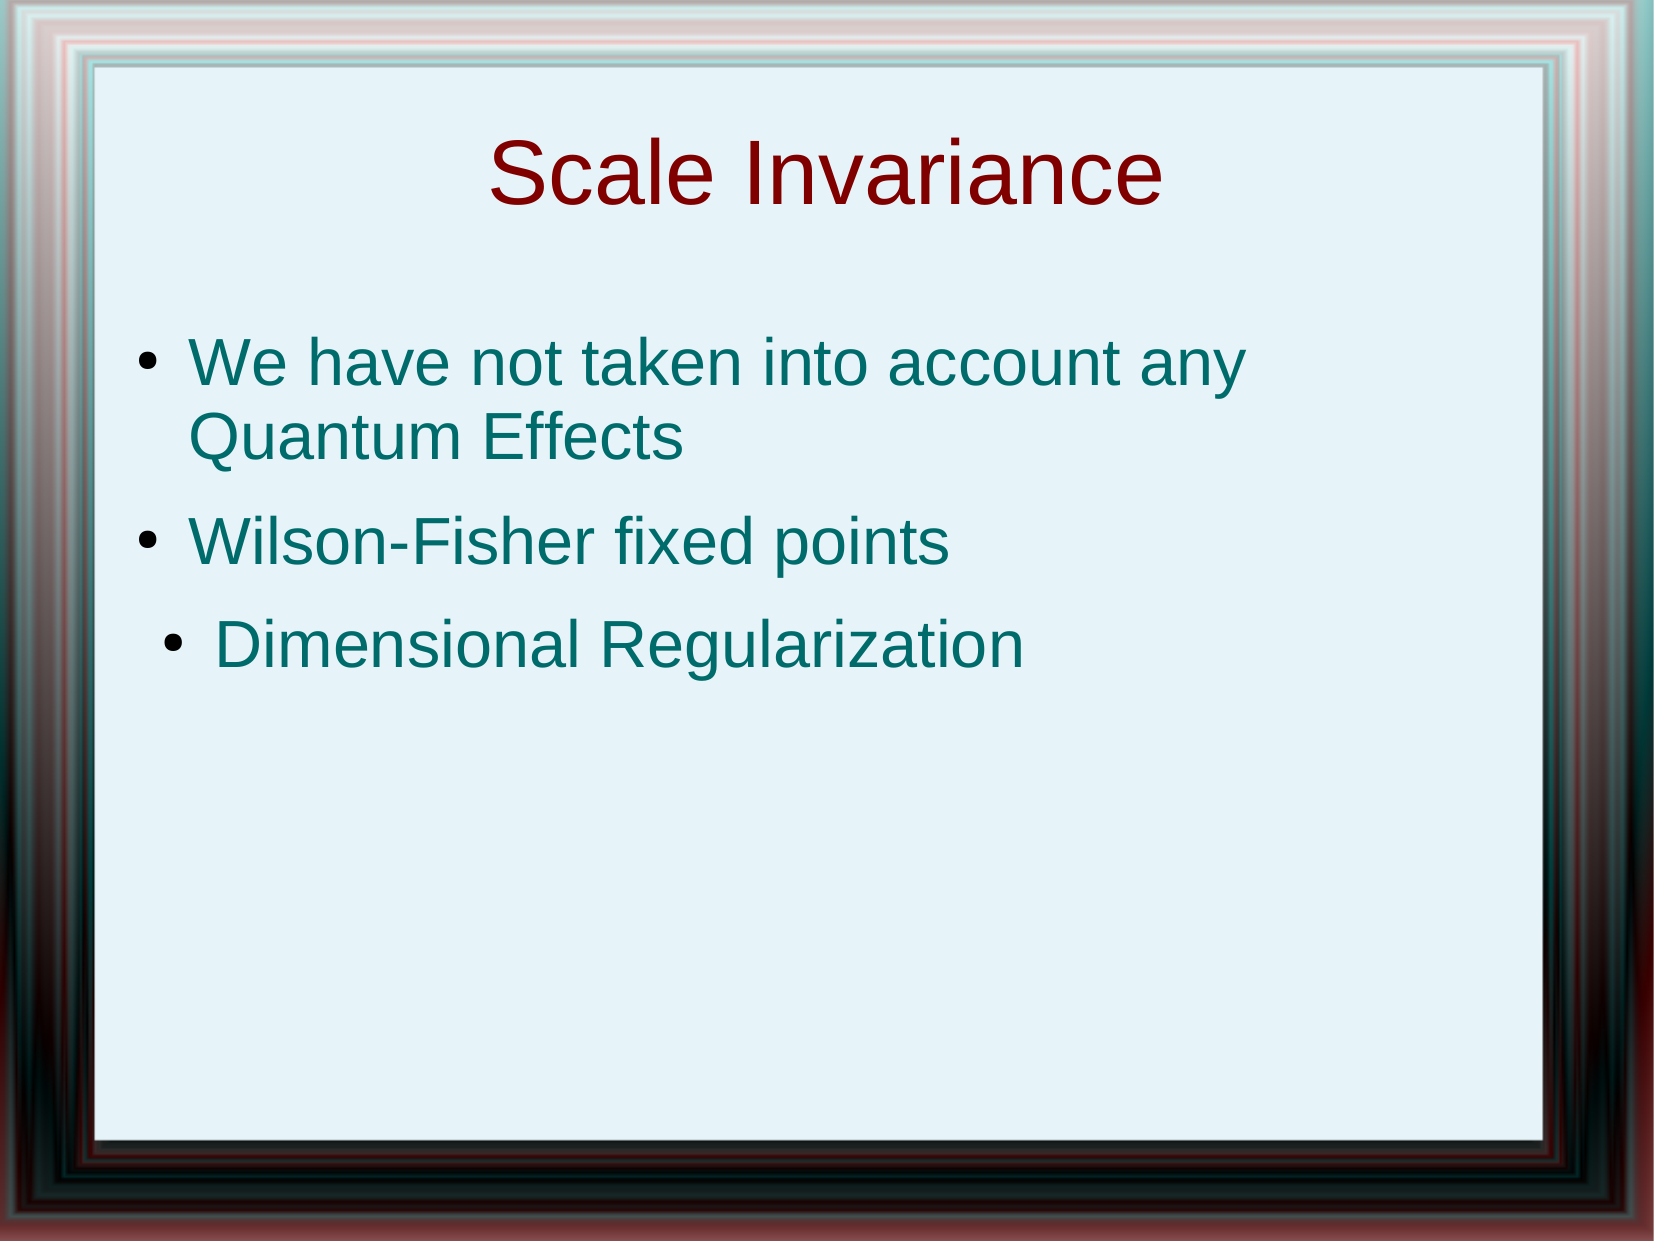

# Scale Invariance
We have not taken into account any Quantum Effects
Wilson-Fisher fixed points
Dimensional Regularization